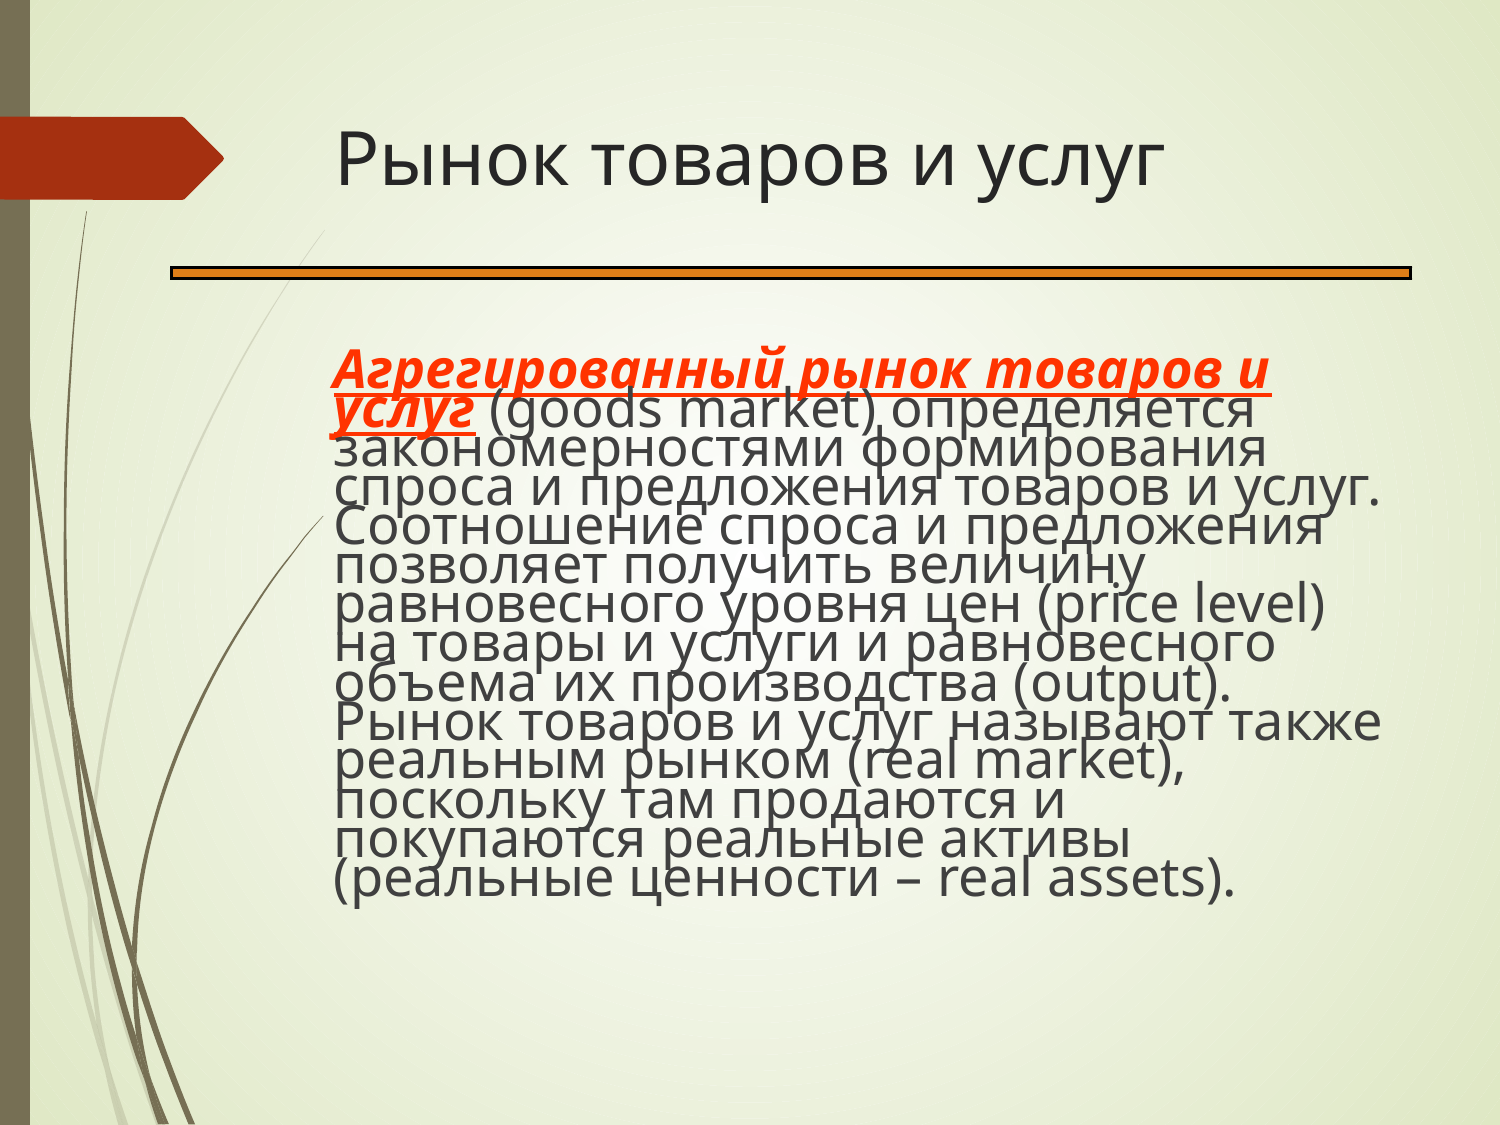

# Рынок товаров и услуг
Агрегированный рынок товаров и услуг (goods market) определяется закономерностями формирования спроса и предложения товаров и услуг. Соотношение спроса и предложения позволяет получить величину равновесного уровня цен (price level) на товары и услуги и равновесного объема их производства (output). Рынок товаров и услуг называют также реальным рынком (real market), поскольку там продаются и покупаются реальные активы (реальные ценности – real assets).